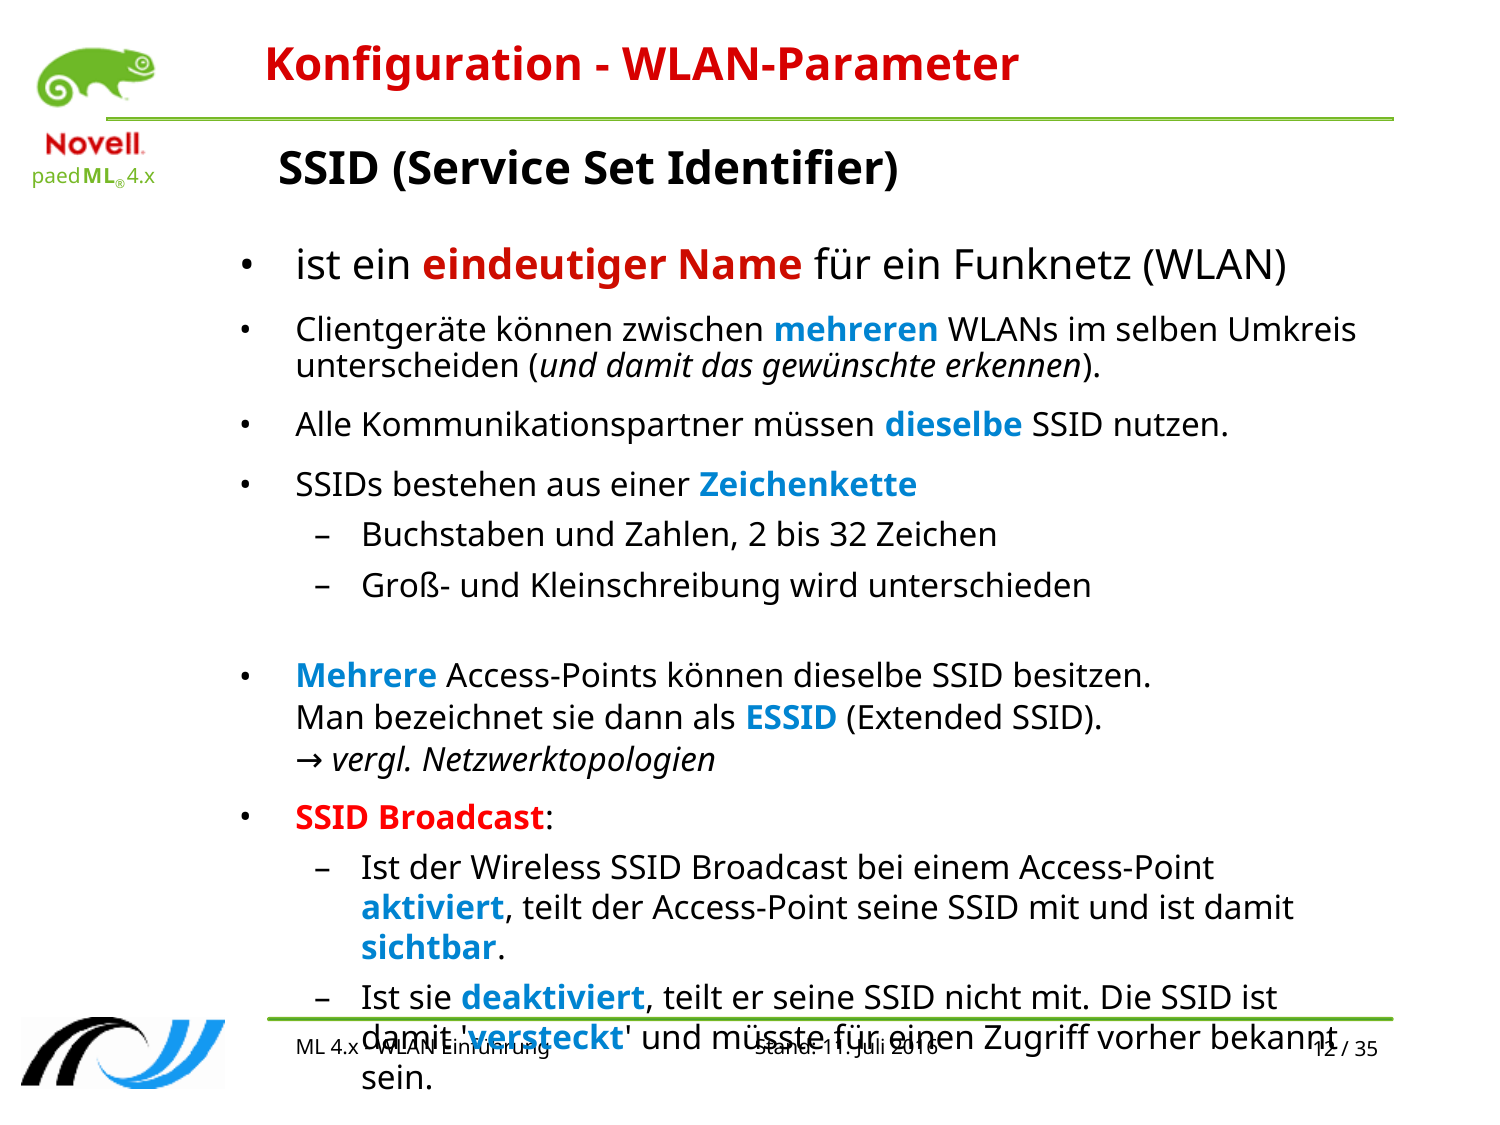

# Konfiguration - WLAN-Parameter
SSID (Service Set Identifier)
ist ein eindeutiger Name für ein Funknetz (WLAN)
Clientgeräte können zwischen mehreren WLANs im selben Umkreis unterscheiden (und damit das gewünschte erkennen).
Alle Kommunikationspartner müssen dieselbe SSID nutzen.
SSIDs bestehen aus einer Zeichenkette
Buchstaben und Zahlen, 2 bis 32 Zeichen
Groß- und Kleinschreibung wird unterschieden
Mehrere Access-Points können dieselbe SSID besitzen.
Man bezeichnet sie dann als ESSID (Extended SSID).
→ vergl. Netzwerktopologien
SSID Broadcast:
Ist der Wireless SSID Broadcast bei einem Access-Point aktiviert, teilt der Access-Point seine SSID mit und ist damit sichtbar.
Ist sie deaktiviert, teilt er seine SSID nicht mit. Die SSID ist damit 'versteckt' und müsste für einen Zugriff vorher bekannt sein.
ML 4.x - WLAN Einführung
11. Juli 2016
12